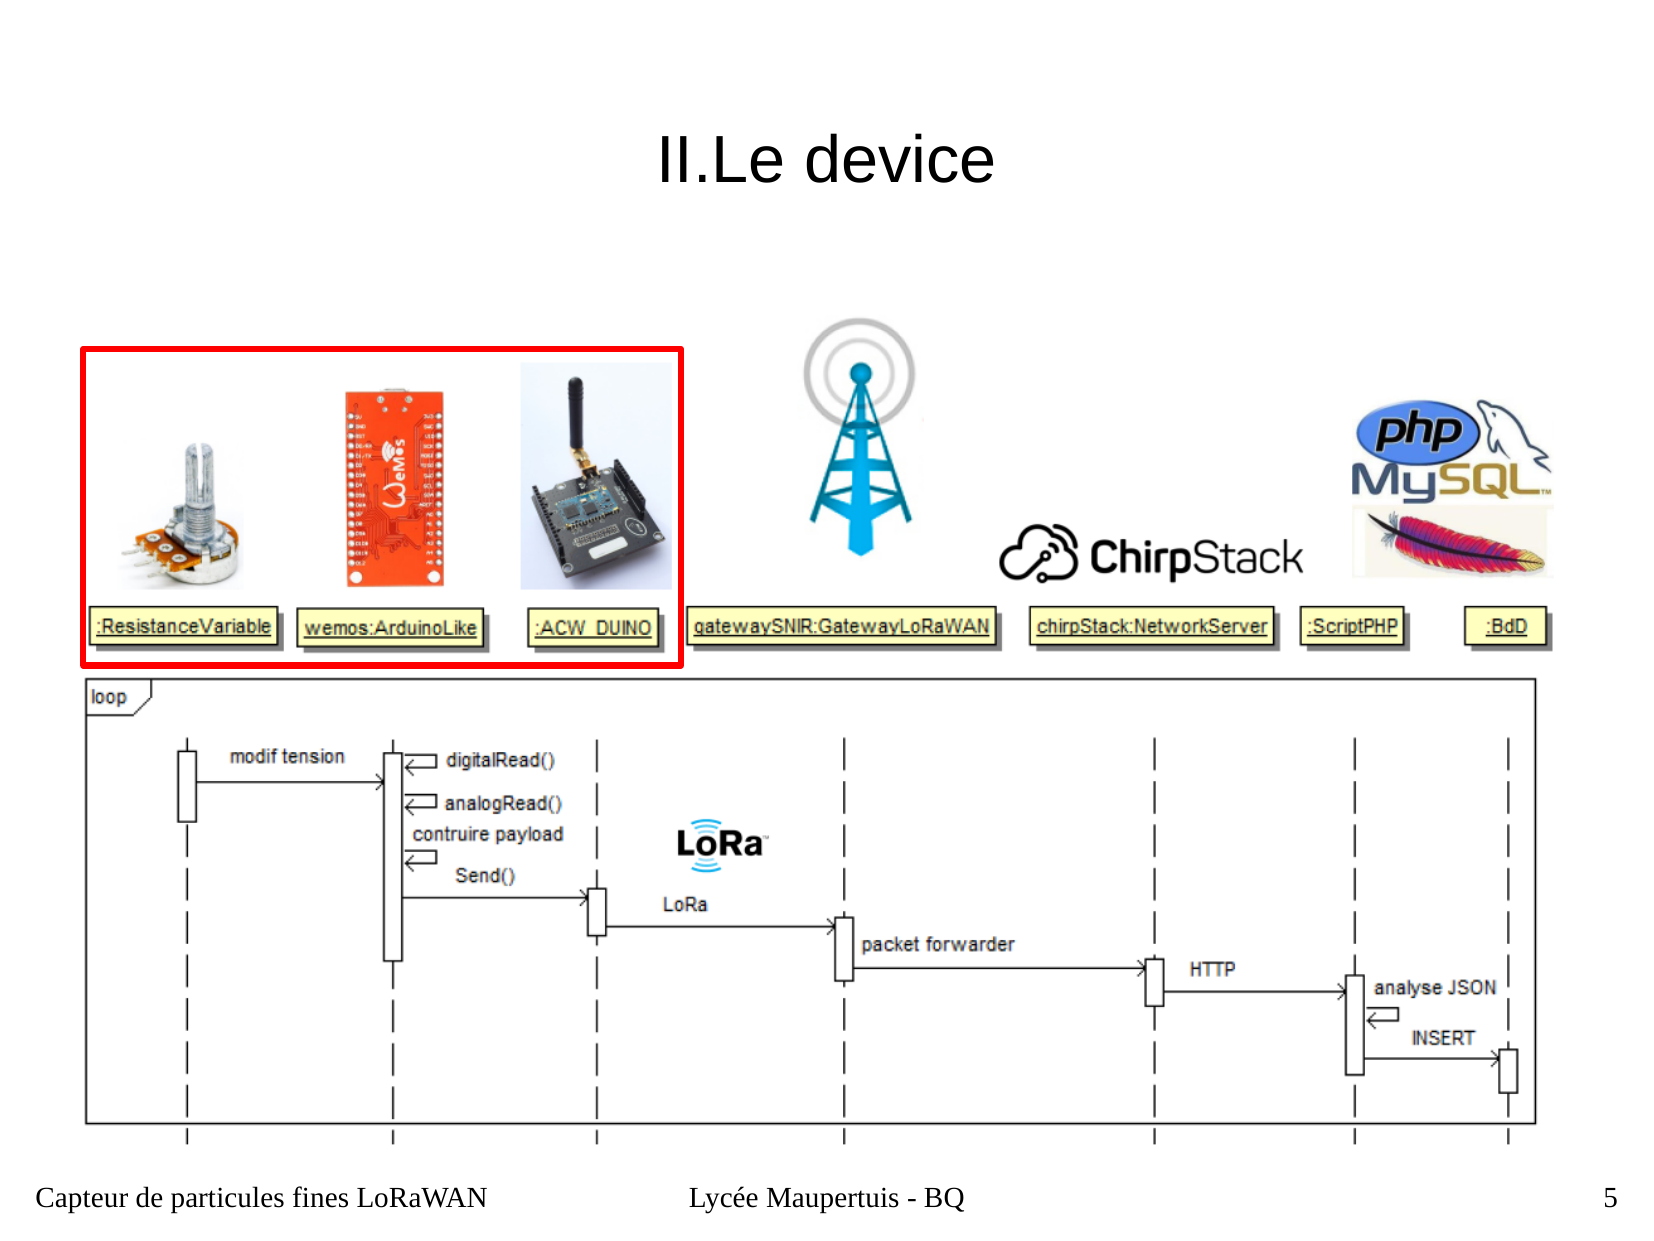

# Le device
Capteur de particules fines LoRaWAN
Lycée Maupertuis - BQ
5